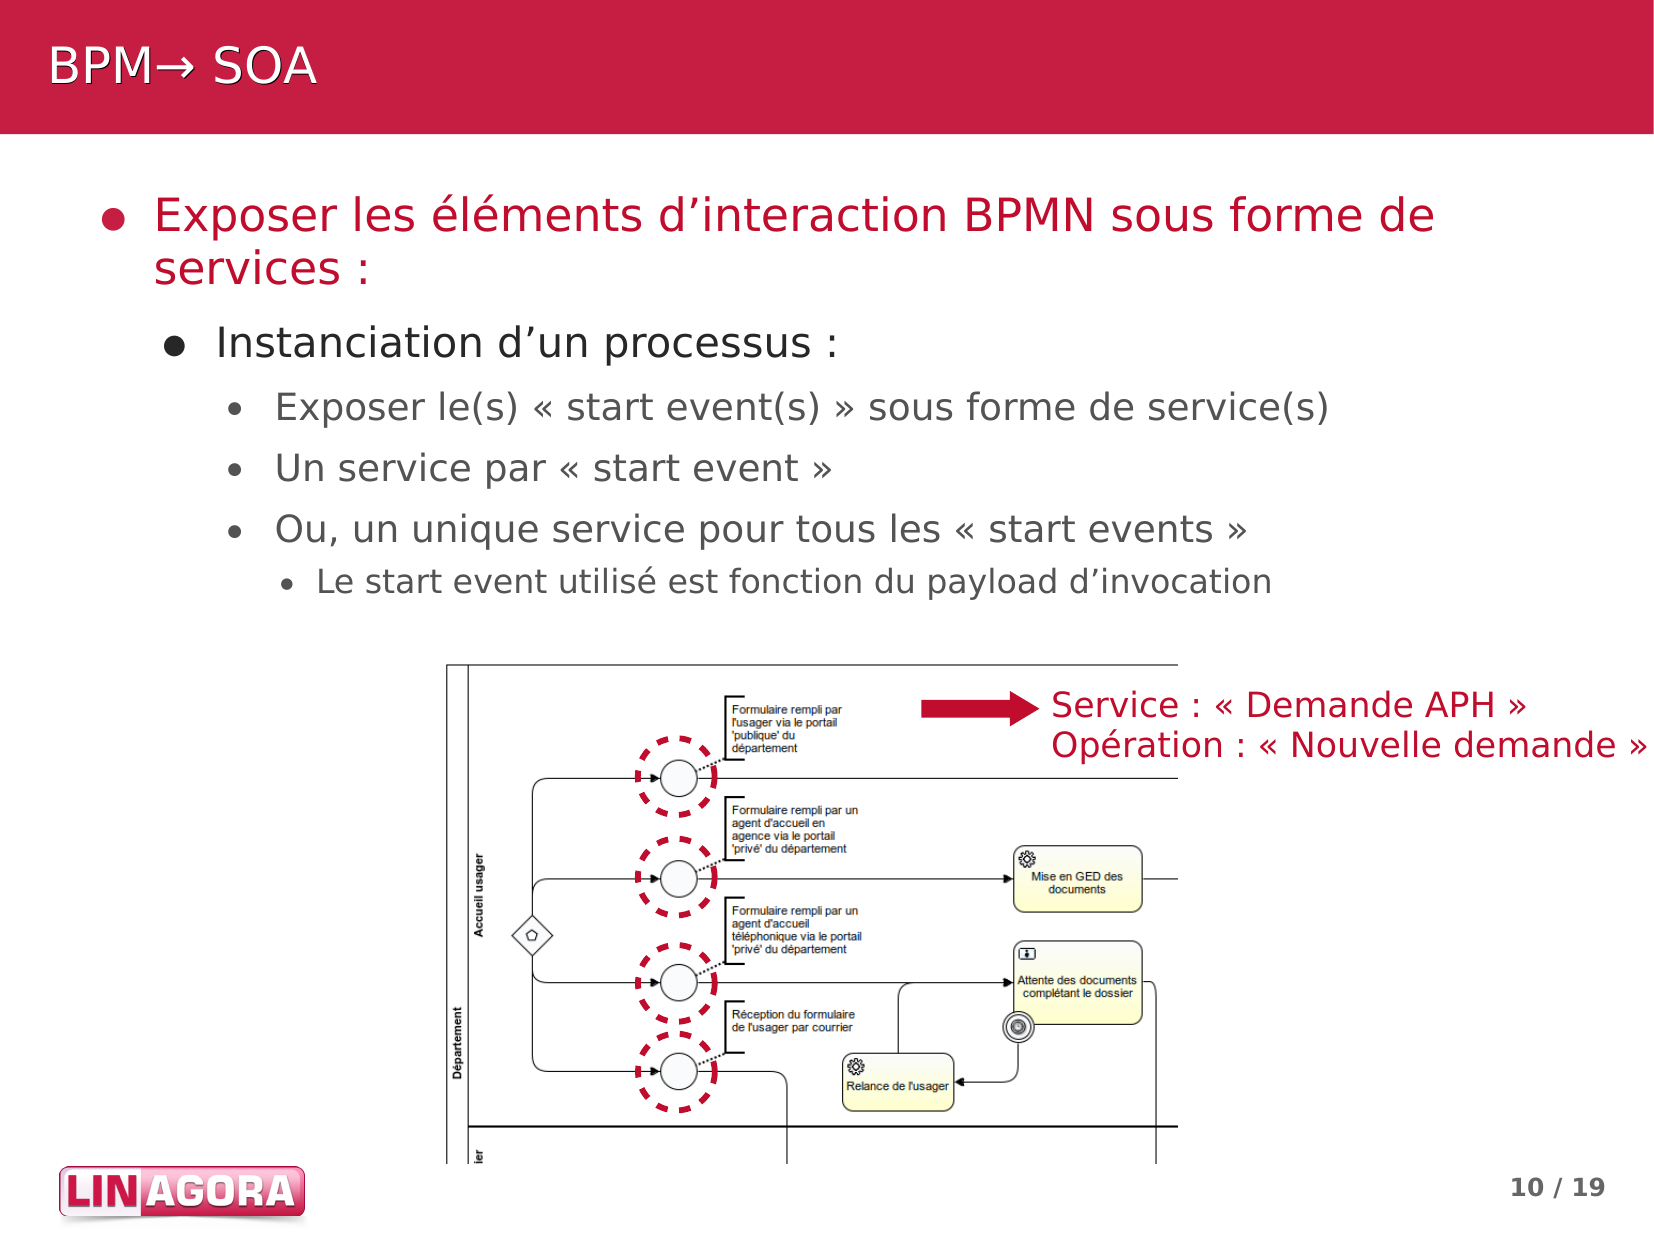

# BPM→ SOA
Exposer les éléments d’interaction BPMN sous forme de services :
Instanciation d’un processus :
Exposer le(s) « start event(s) » sous forme de service(s)
Un service par « start event »
Ou, un unique service pour tous les « start events »
Le start event utilisé est fonction du payload d’invocation
Service : « Demande APH »
Opération : « Nouvelle demande »